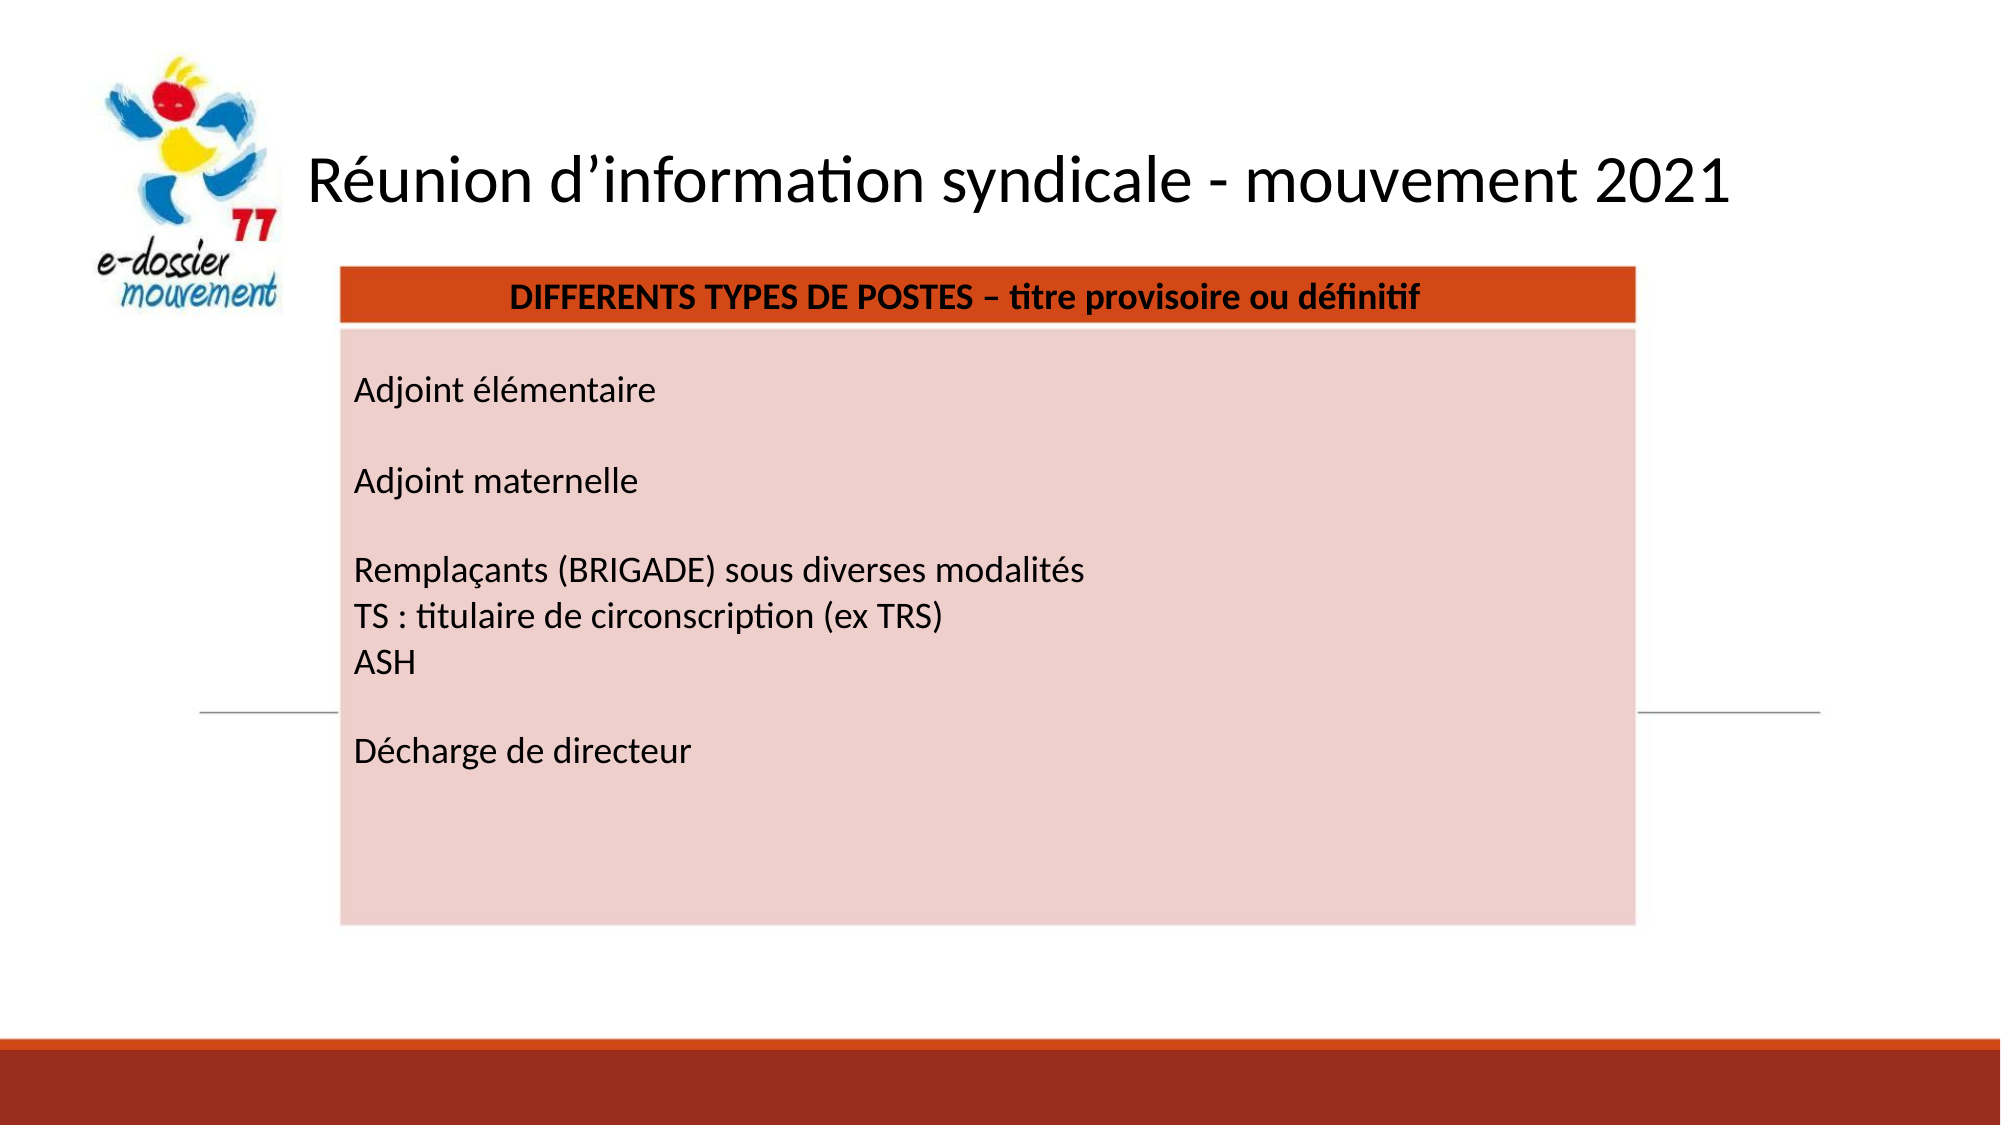

Réunion d’information syndicale - mouvement 2021
 DIFFERENTS TYPES DE POSTES – titre provisoire ou définitif
Adjoint élémentaire
Adjoint maternelle
Remplaçants (BRIGADE) sous diverses modalités
TS : titulaire de circonscription (ex TRS)
ASH
Décharge de directeur